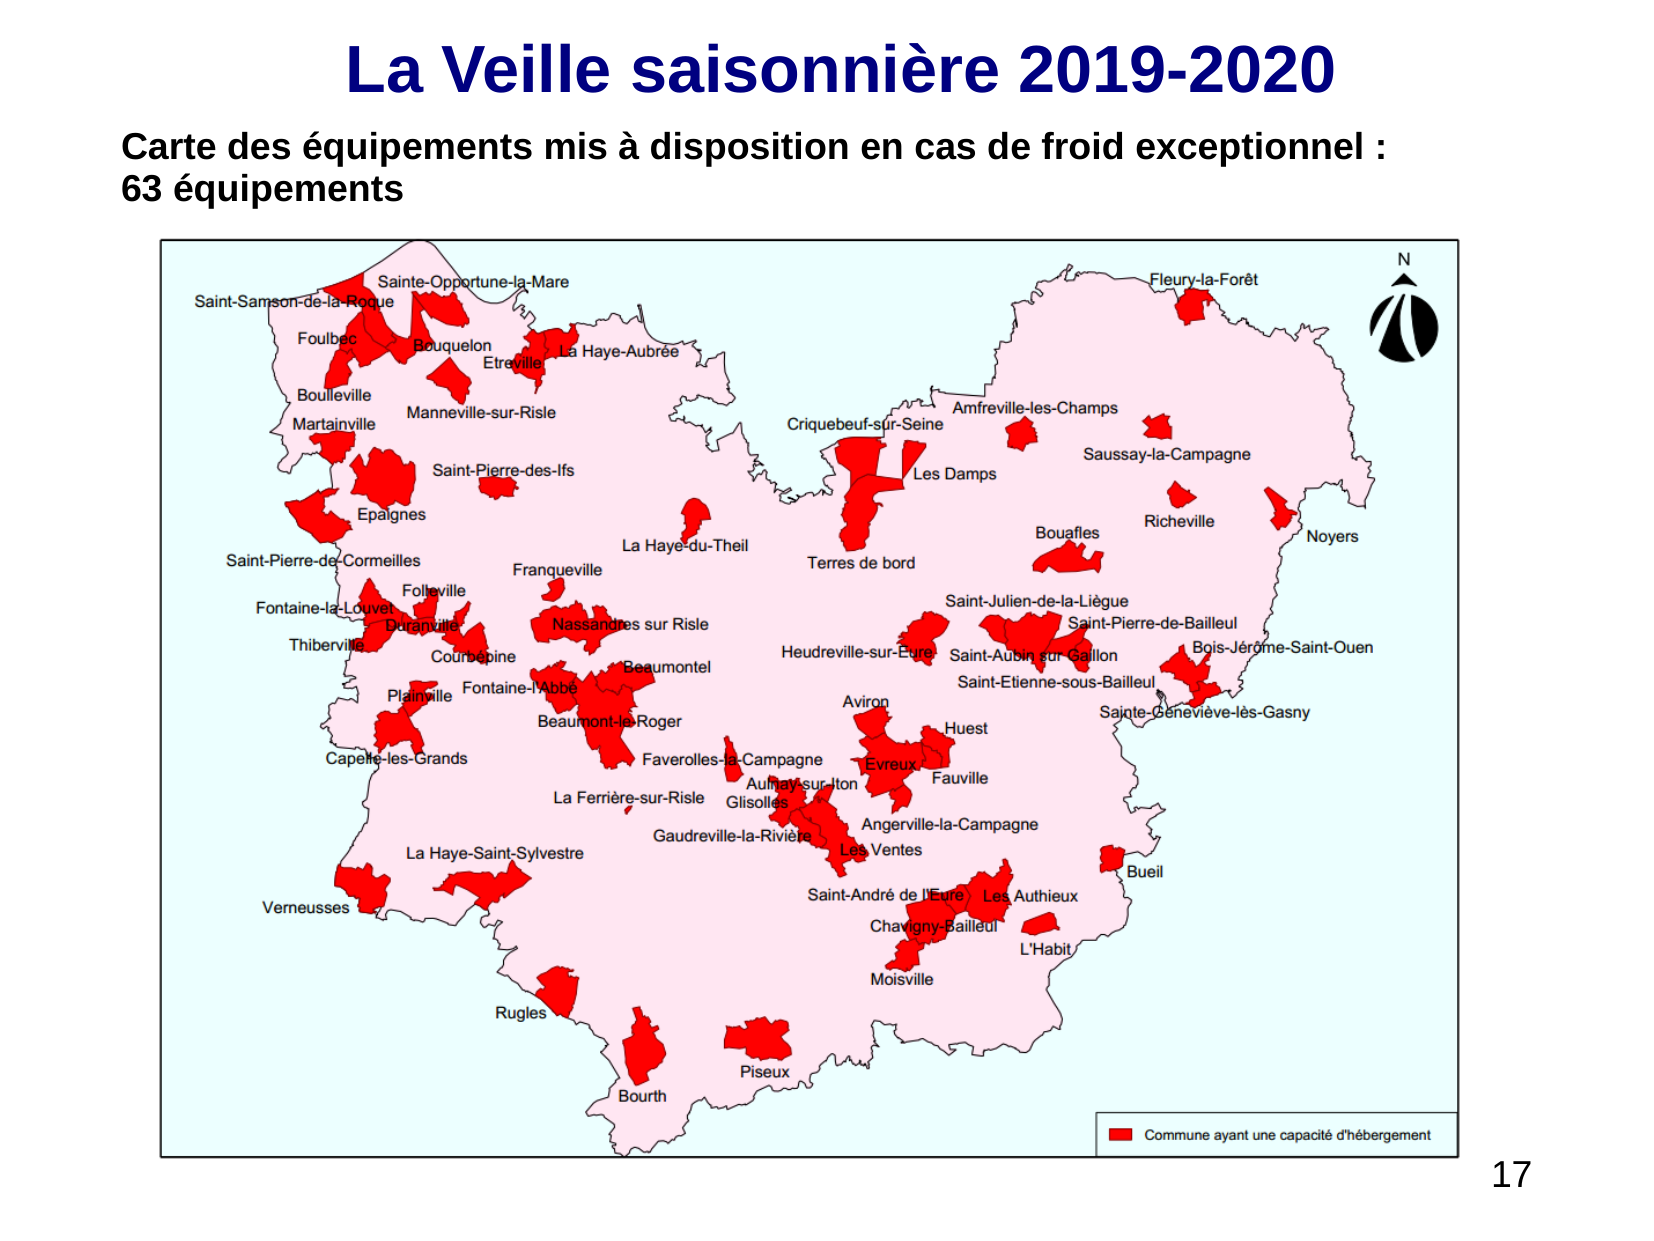

La Veille saisonnière 2019-2020
Carte des équipements mis à disposition en cas de froid exceptionnel :
63 équipements